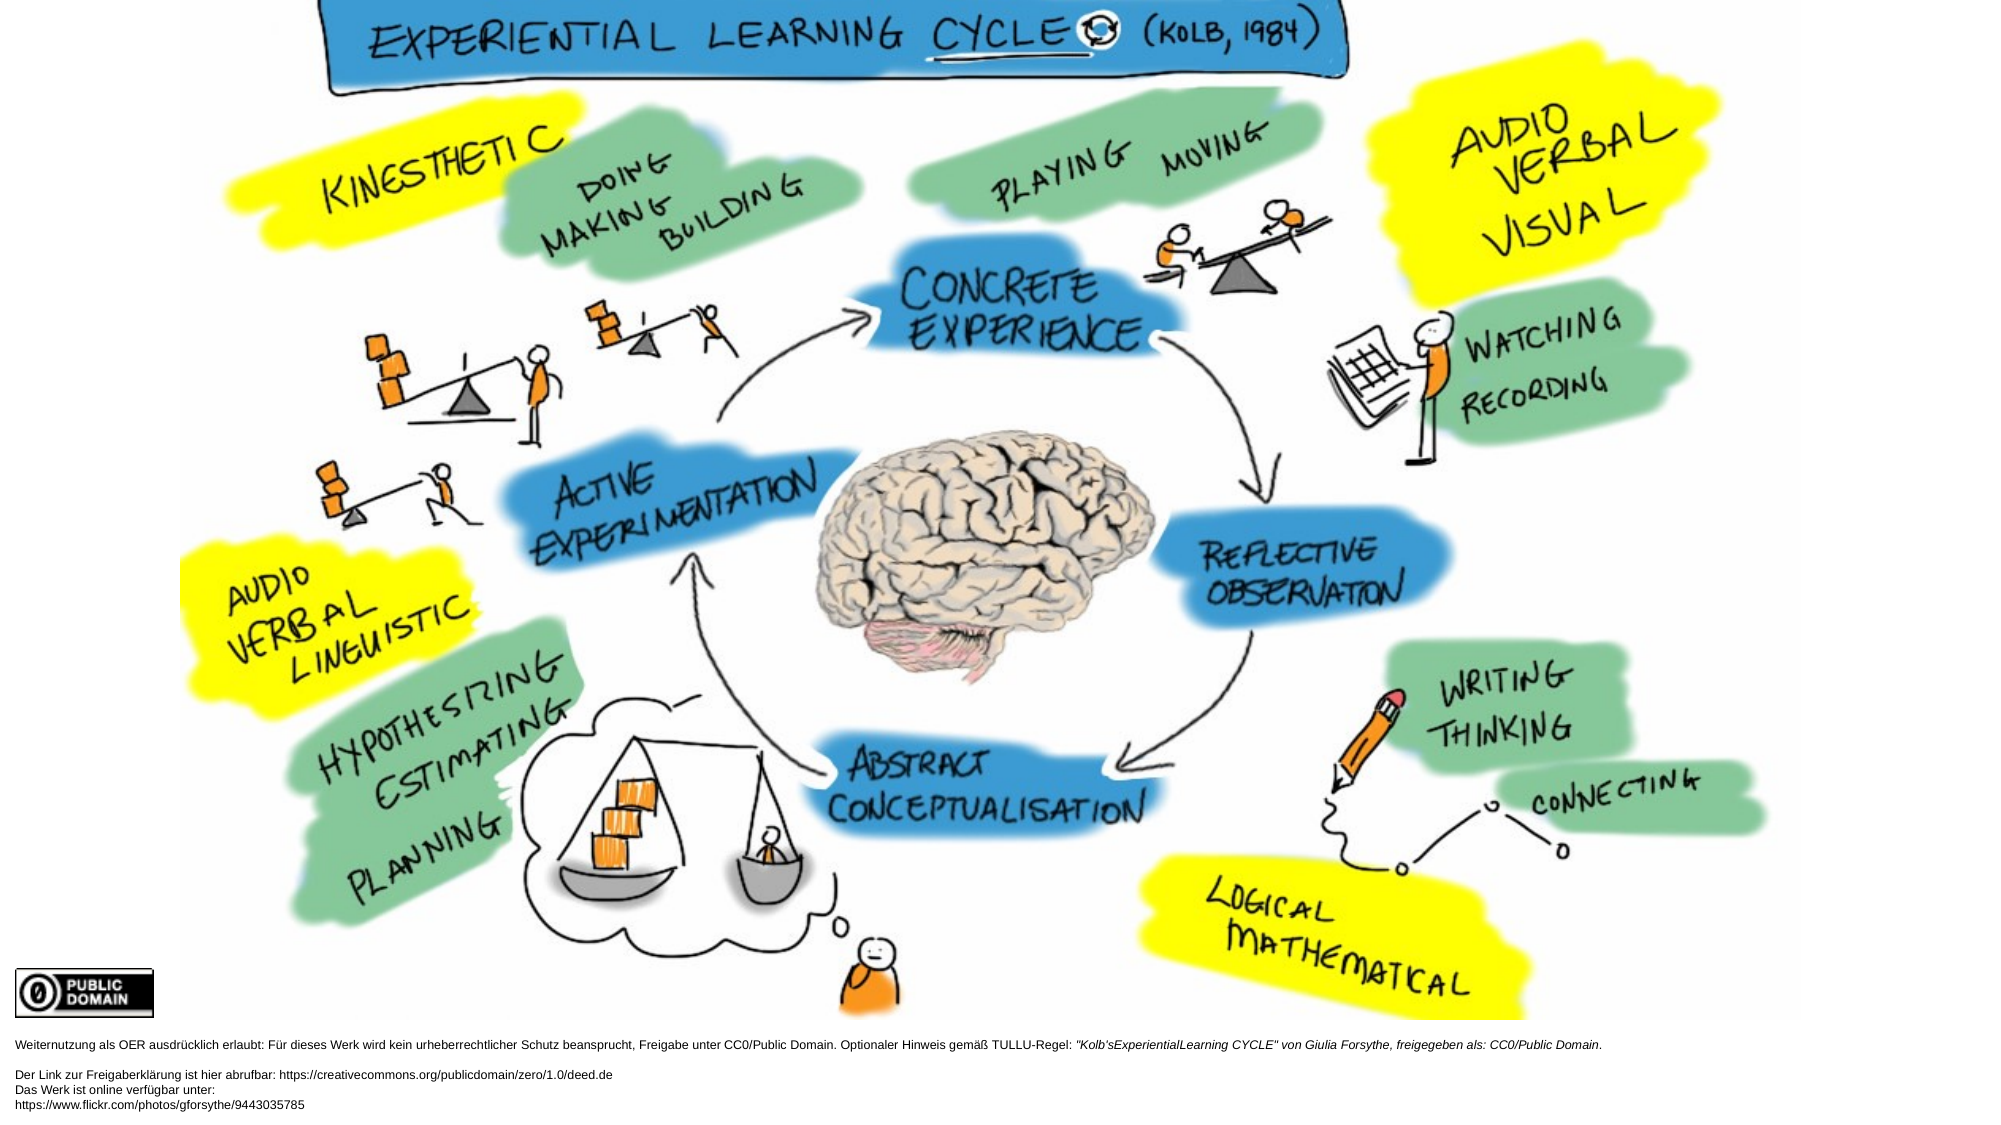

Weiternutzung als OER ausdrücklich erlaubt: Für dieses Werk wird kein urheberrechtlicher Schutz beansprucht, Freigabe unter CC0/Public Domain. Optionaler Hinweis gemäß TULLU-Regel: "Kolb'sExperientialLearning CYCLE" von Giulia Forsythe, freigegeben als: CC0/Public Domain.
Der Link zur Freigaberklärung ist hier abrufbar: https://creativecommons.org/publicdomain/zero/1.0/deed.de
Das Werk ist online verfügbar unter:
https://www.flickr.com/photos/gforsythe/9443035785